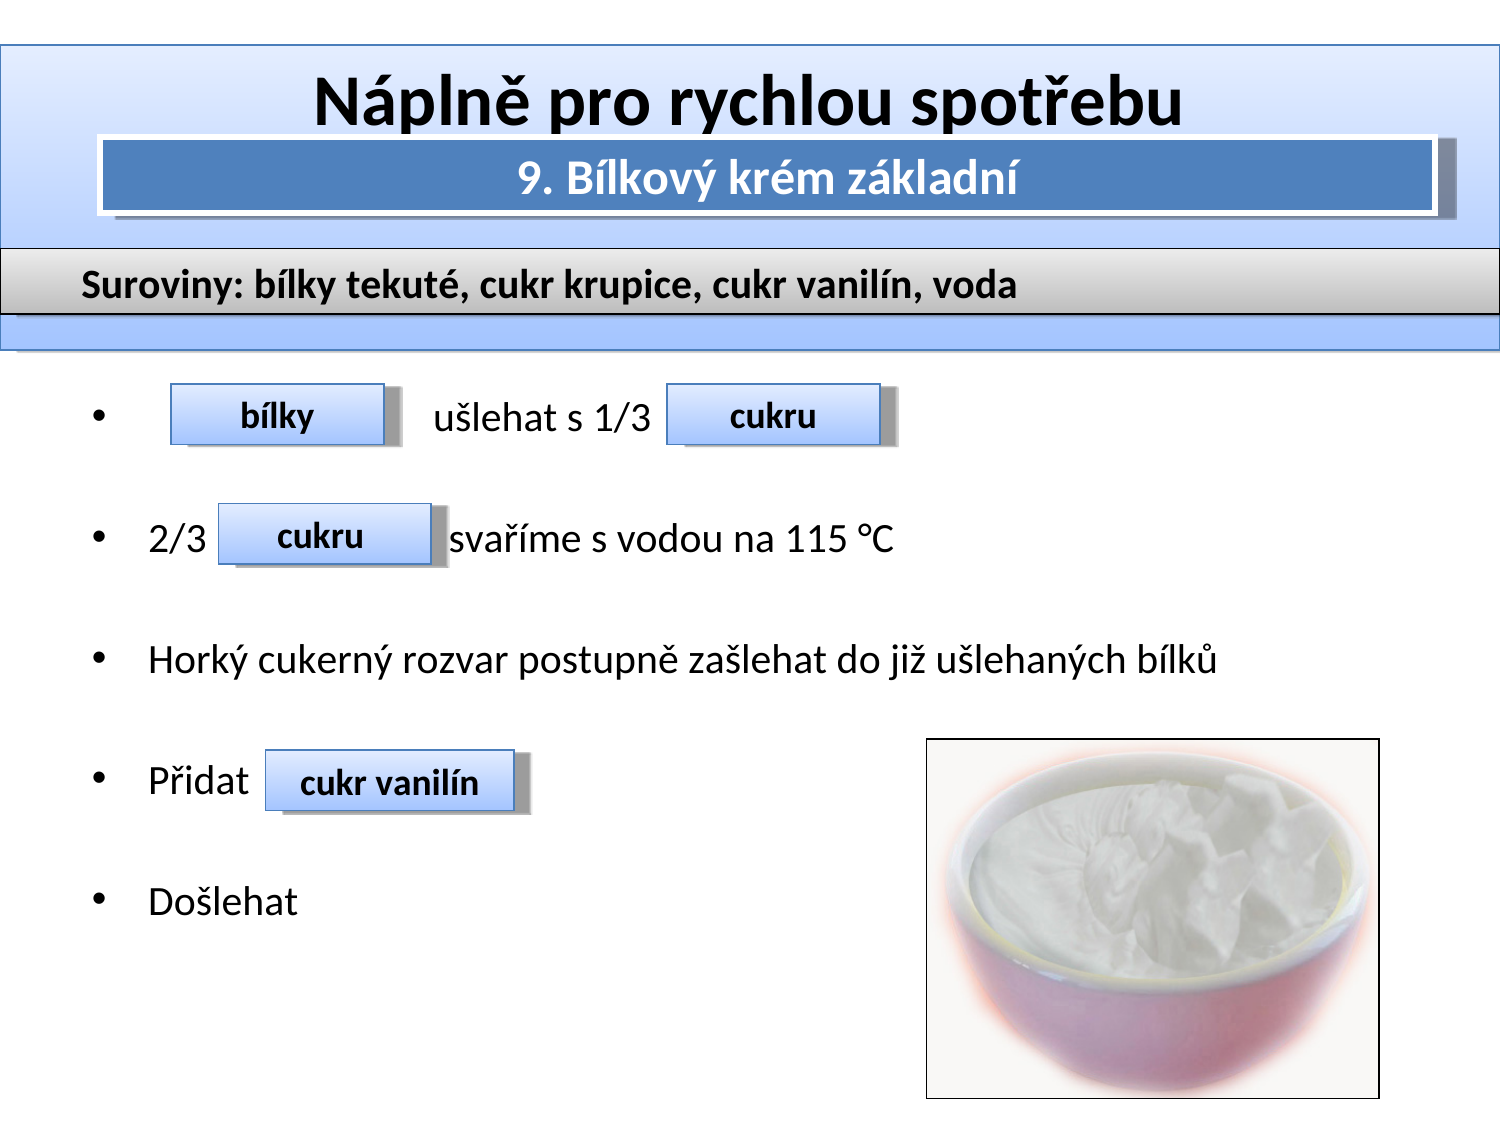

Náplně pro rychlou spotřebu
9. Bílkový krém základní
 Suroviny: bílky tekuté, cukr krupice, cukr vanilín, voda
# ušlehat s 1/3
2/3		 svaříme s vodou na 115 °C
Horký cukerný rozvar postupně zašlehat do již ušlehaných bílků
Přidat
Došlehat
bílky
cukru
cukru
cukr vanilín